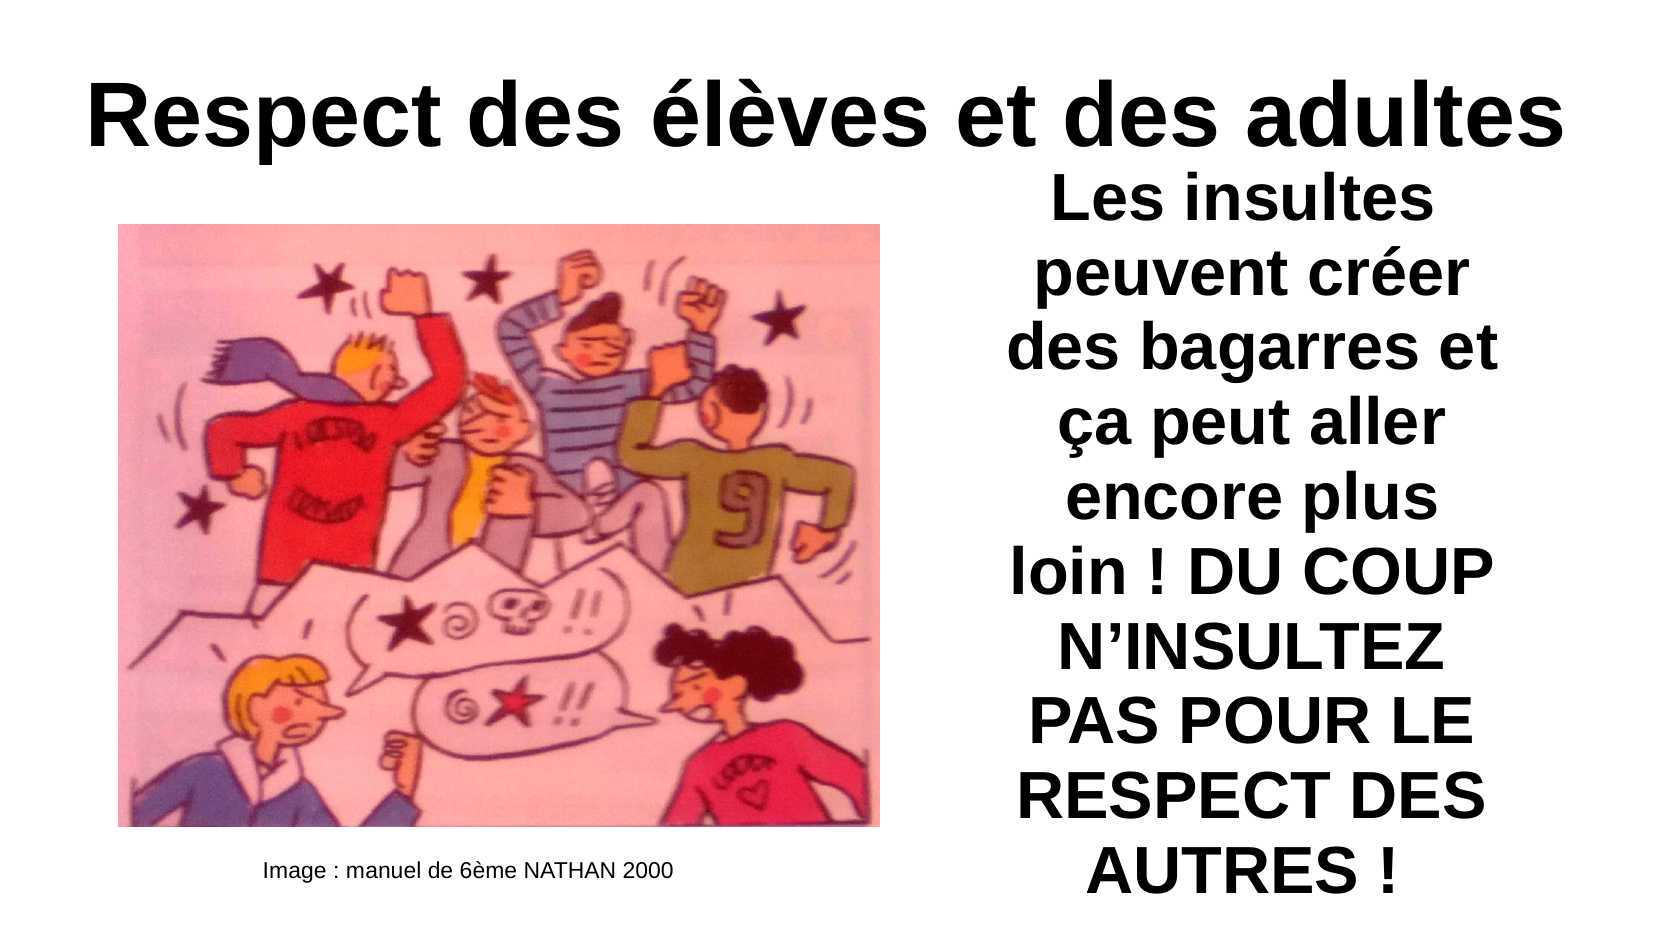

# Respect des élèves et des adultes
Les insultes peuvent créer des bagarres et ça peut aller encore plus loin ! DU COUP N’INSULTEZ PAS POUR LE RESPECT DES AUTRES !
Image : manuel de 6ème NATHAN 2000